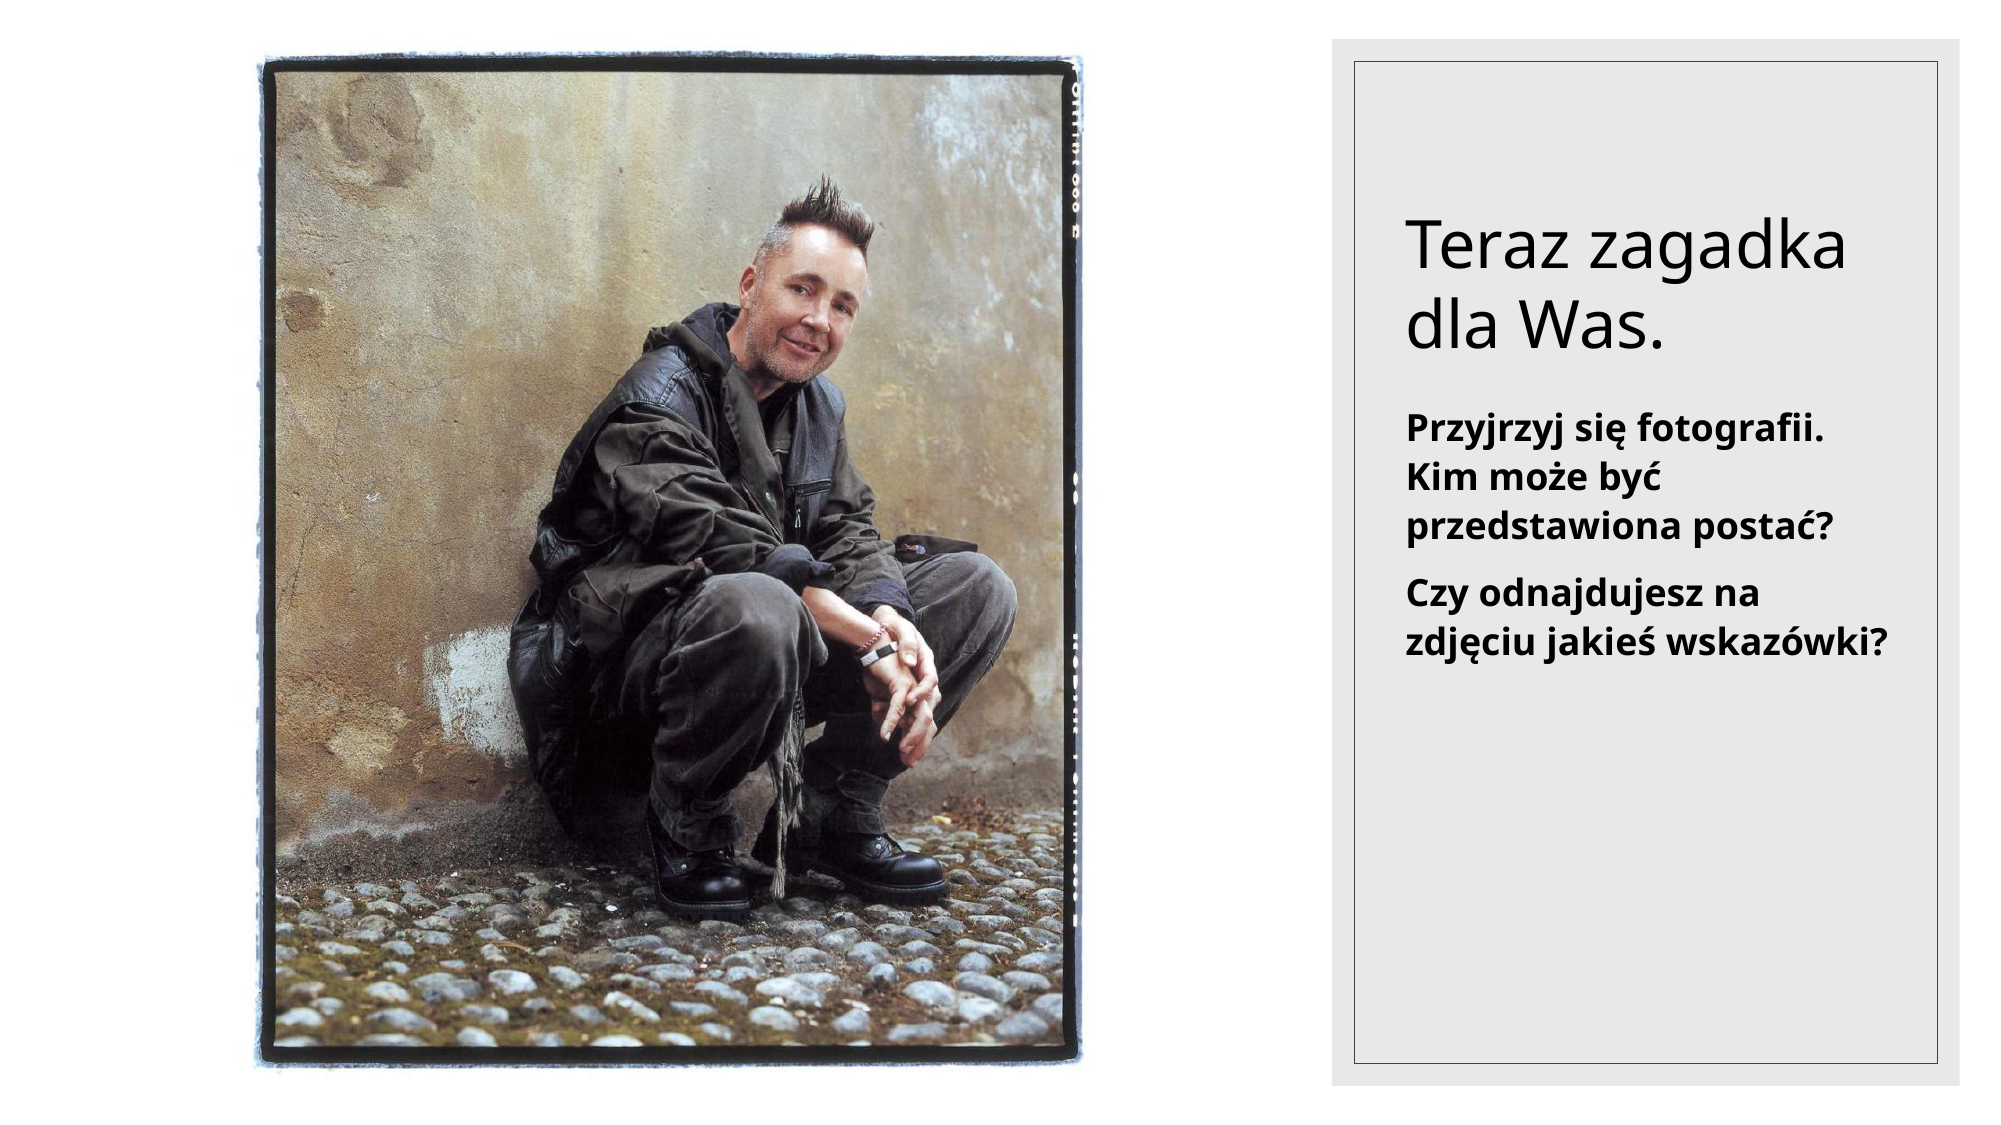

# Teraz zagadka dla Was.
Przyjrzyj się fotografii. Kim może być przedstawiona postać?
Czy odnajdujesz na zdjęciu jakieś wskazówki?